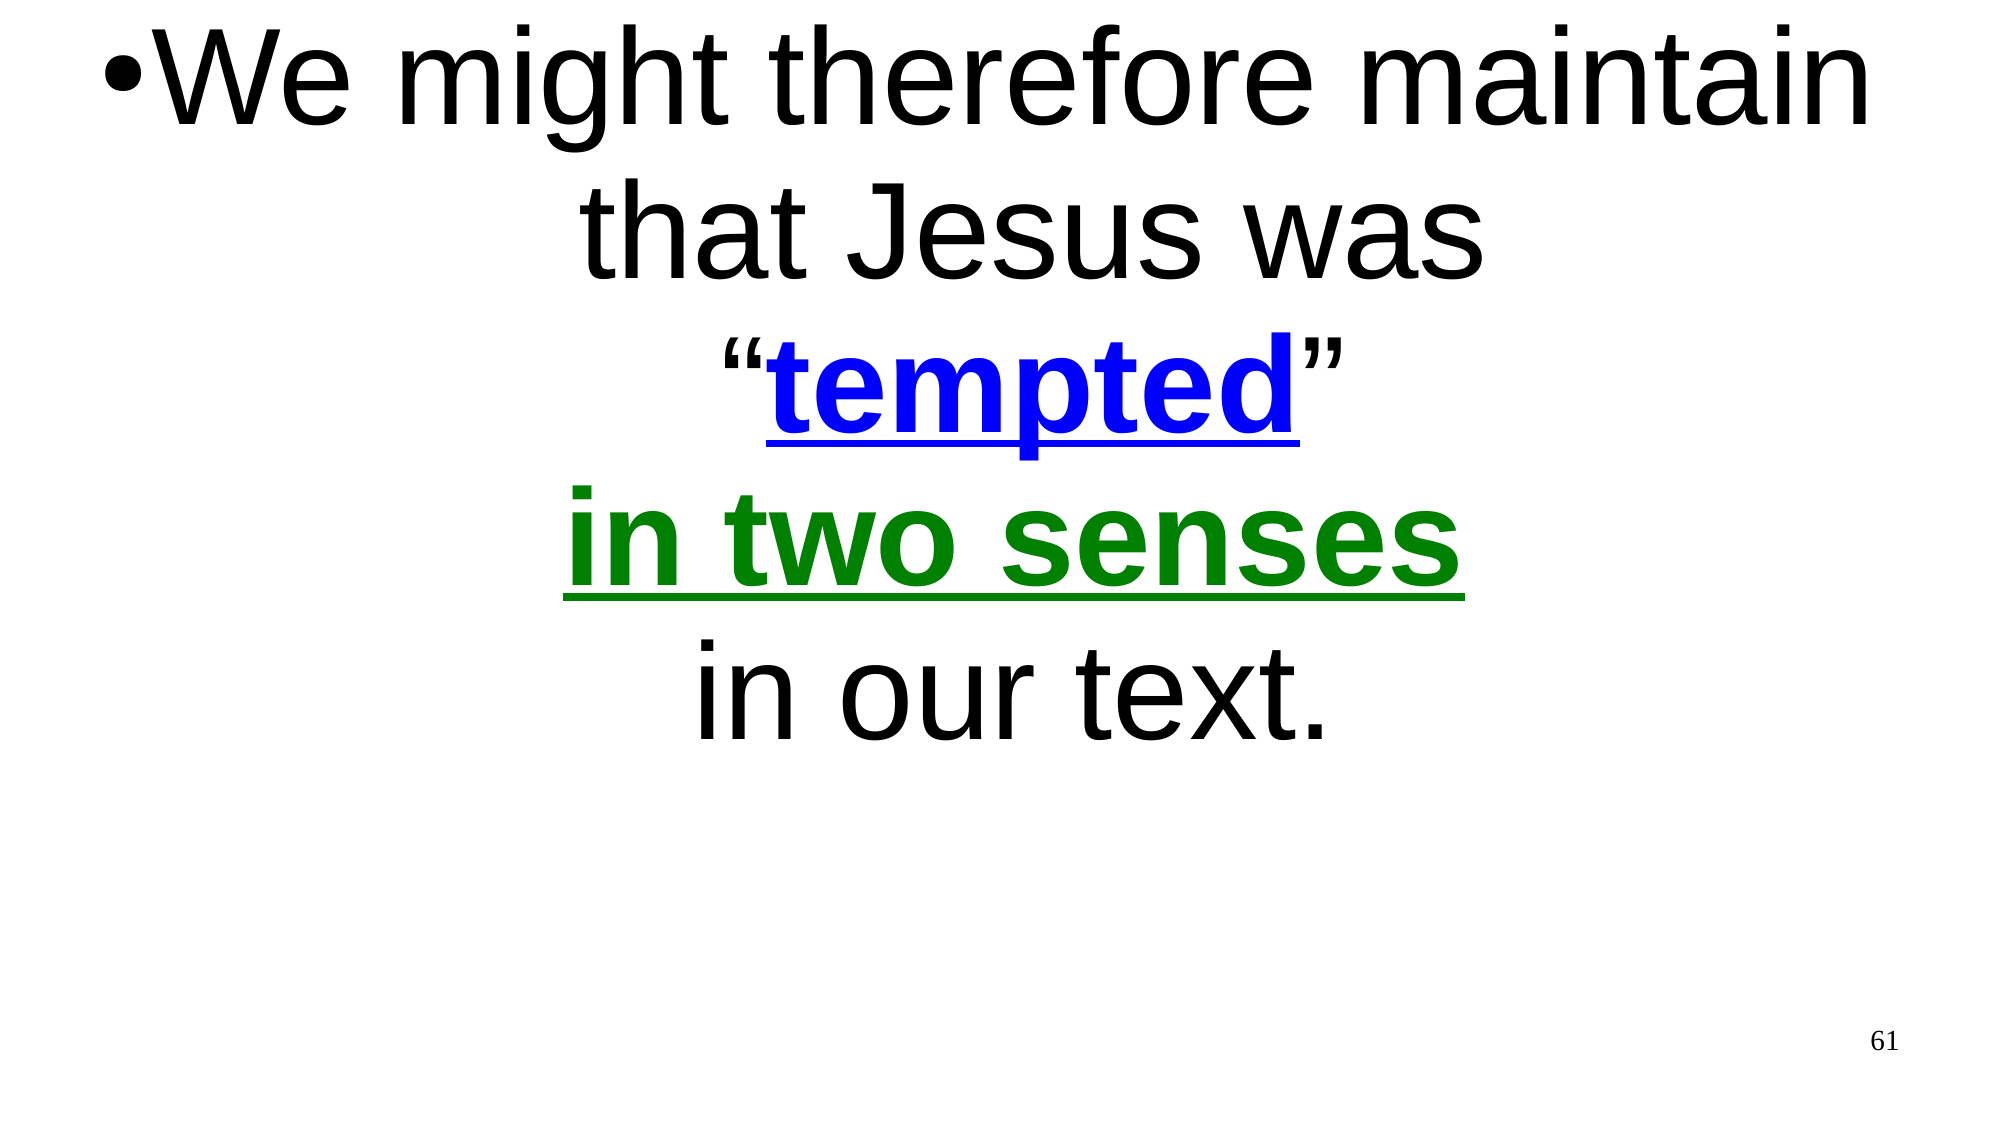

# We might therefore maintain that Jesus was “tempted” in two senses in our text.
61